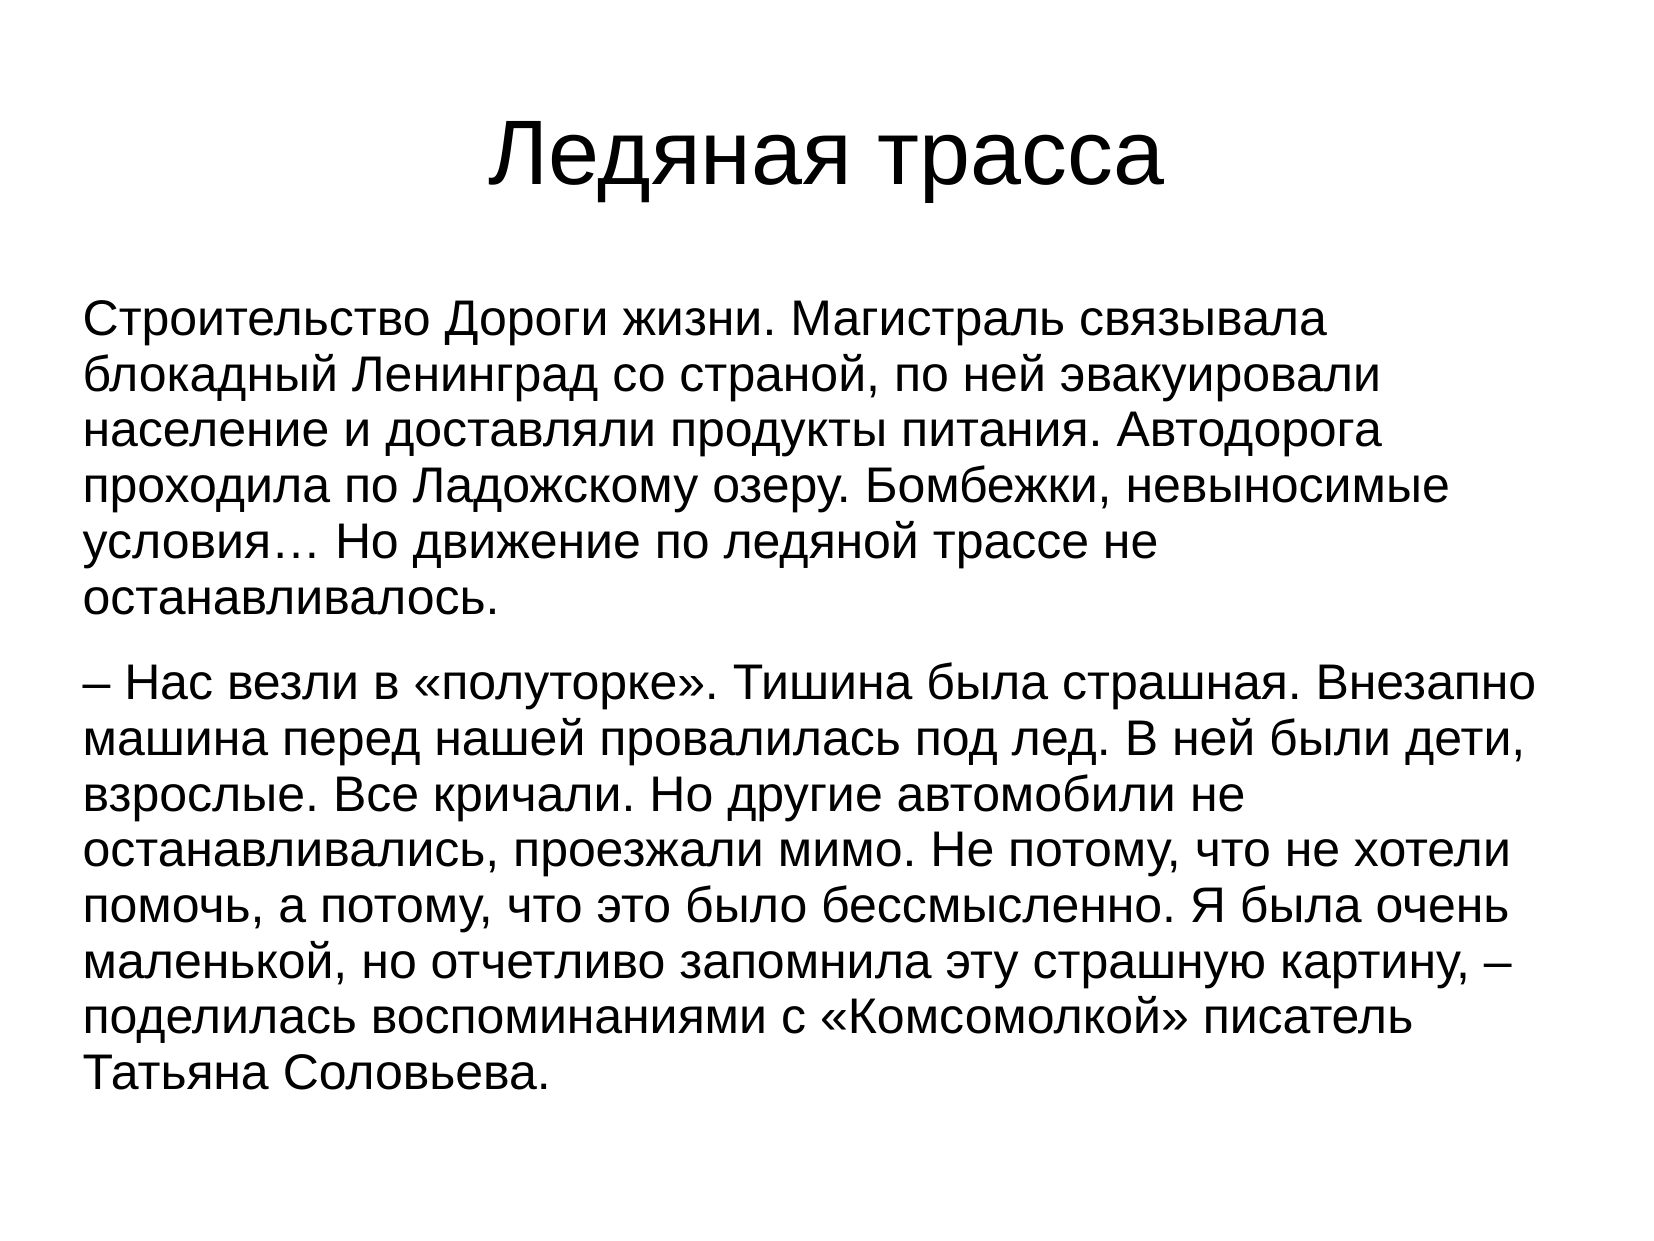

# Ледяная трасса
Строительство Дороги жизни. Магистраль связывала блокадный Ленинград со страной, по ней эвакуировали население и доставляли продукты питания. Автодорога проходила по Ладожскому озеру. Бомбежки, невыносимые условия… Но движение по ледяной трассе не останавливалось.
– Нас везли в «полуторке». Тишина была страшная. Внезапно машина перед нашей провалилась под лед. В ней были дети, взрослые. Все кричали. Но другие автомобили не останавливались, проезжали мимо. Не потому, что не хотели помочь, а потому, что это было бессмысленно. Я была очень маленькой, но отчетливо запомнила эту страшную картину, – поделилась воспоминаниями с «Комсомолкой» писатель Татьяна Соловьева.